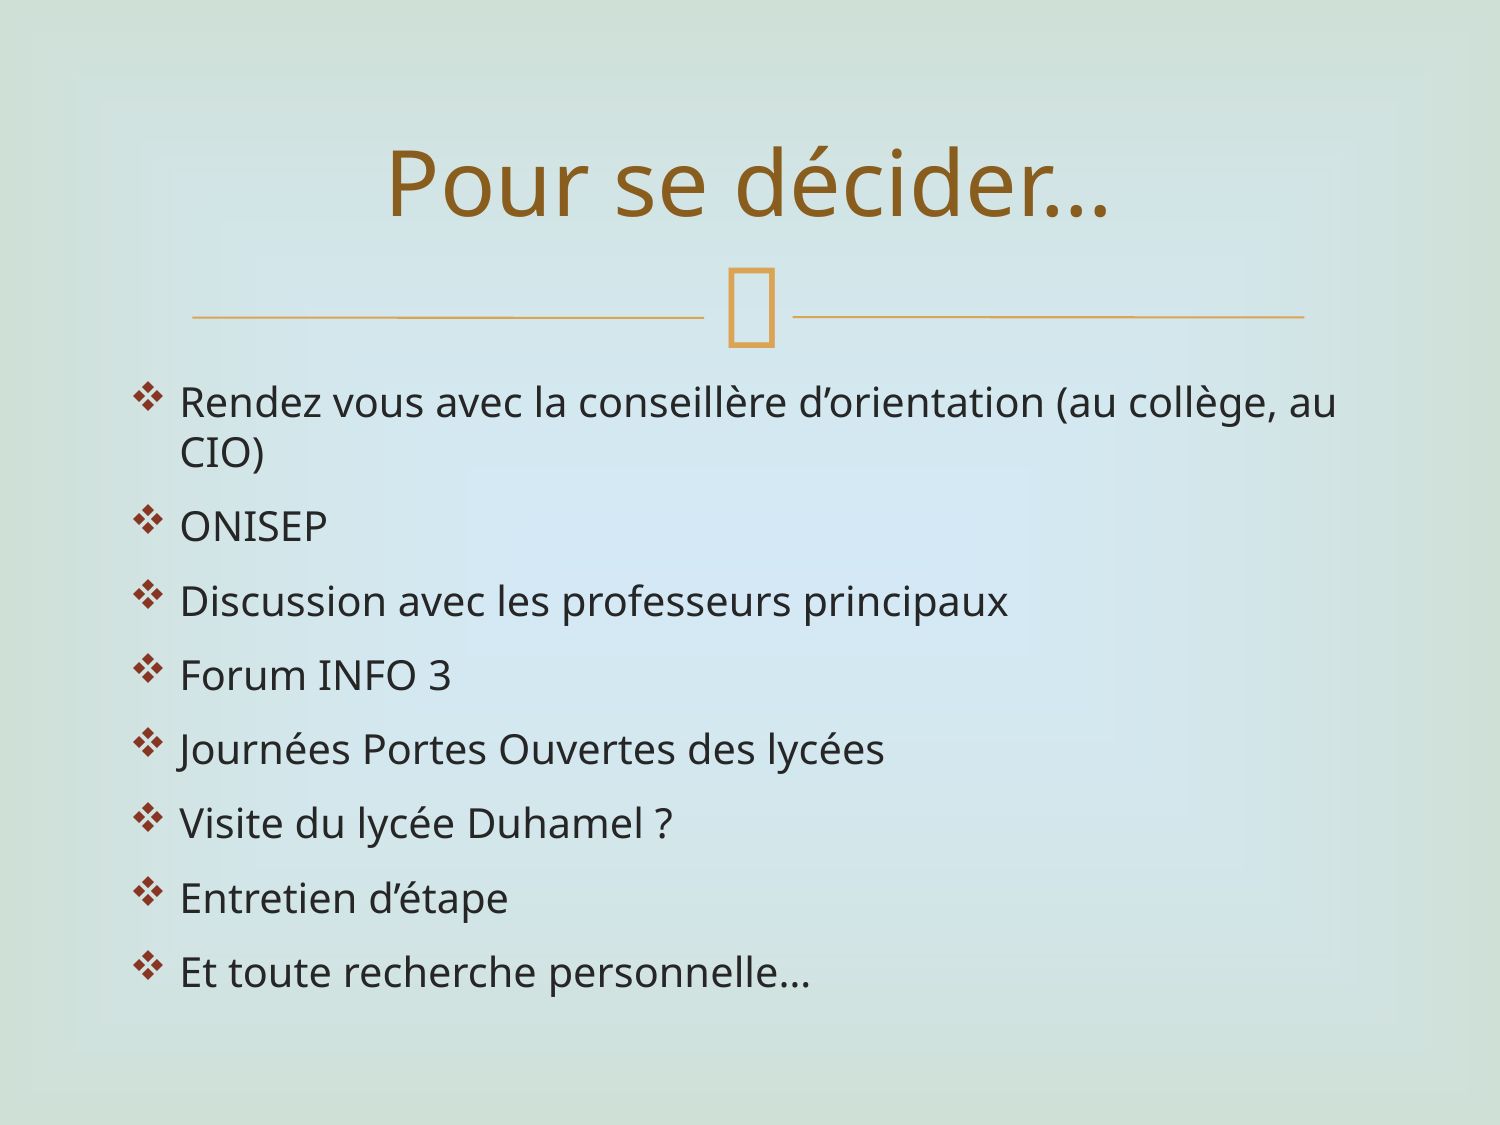

Pour se décider…
# Rendez vous avec la conseillère d’orientation (au collège, au CIO)
ONISEP
Discussion avec les professeurs principaux
Forum INFO 3
Journées Portes Ouvertes des lycées
Visite du lycée Duhamel ?
Entretien d’étape
Et toute recherche personnelle…